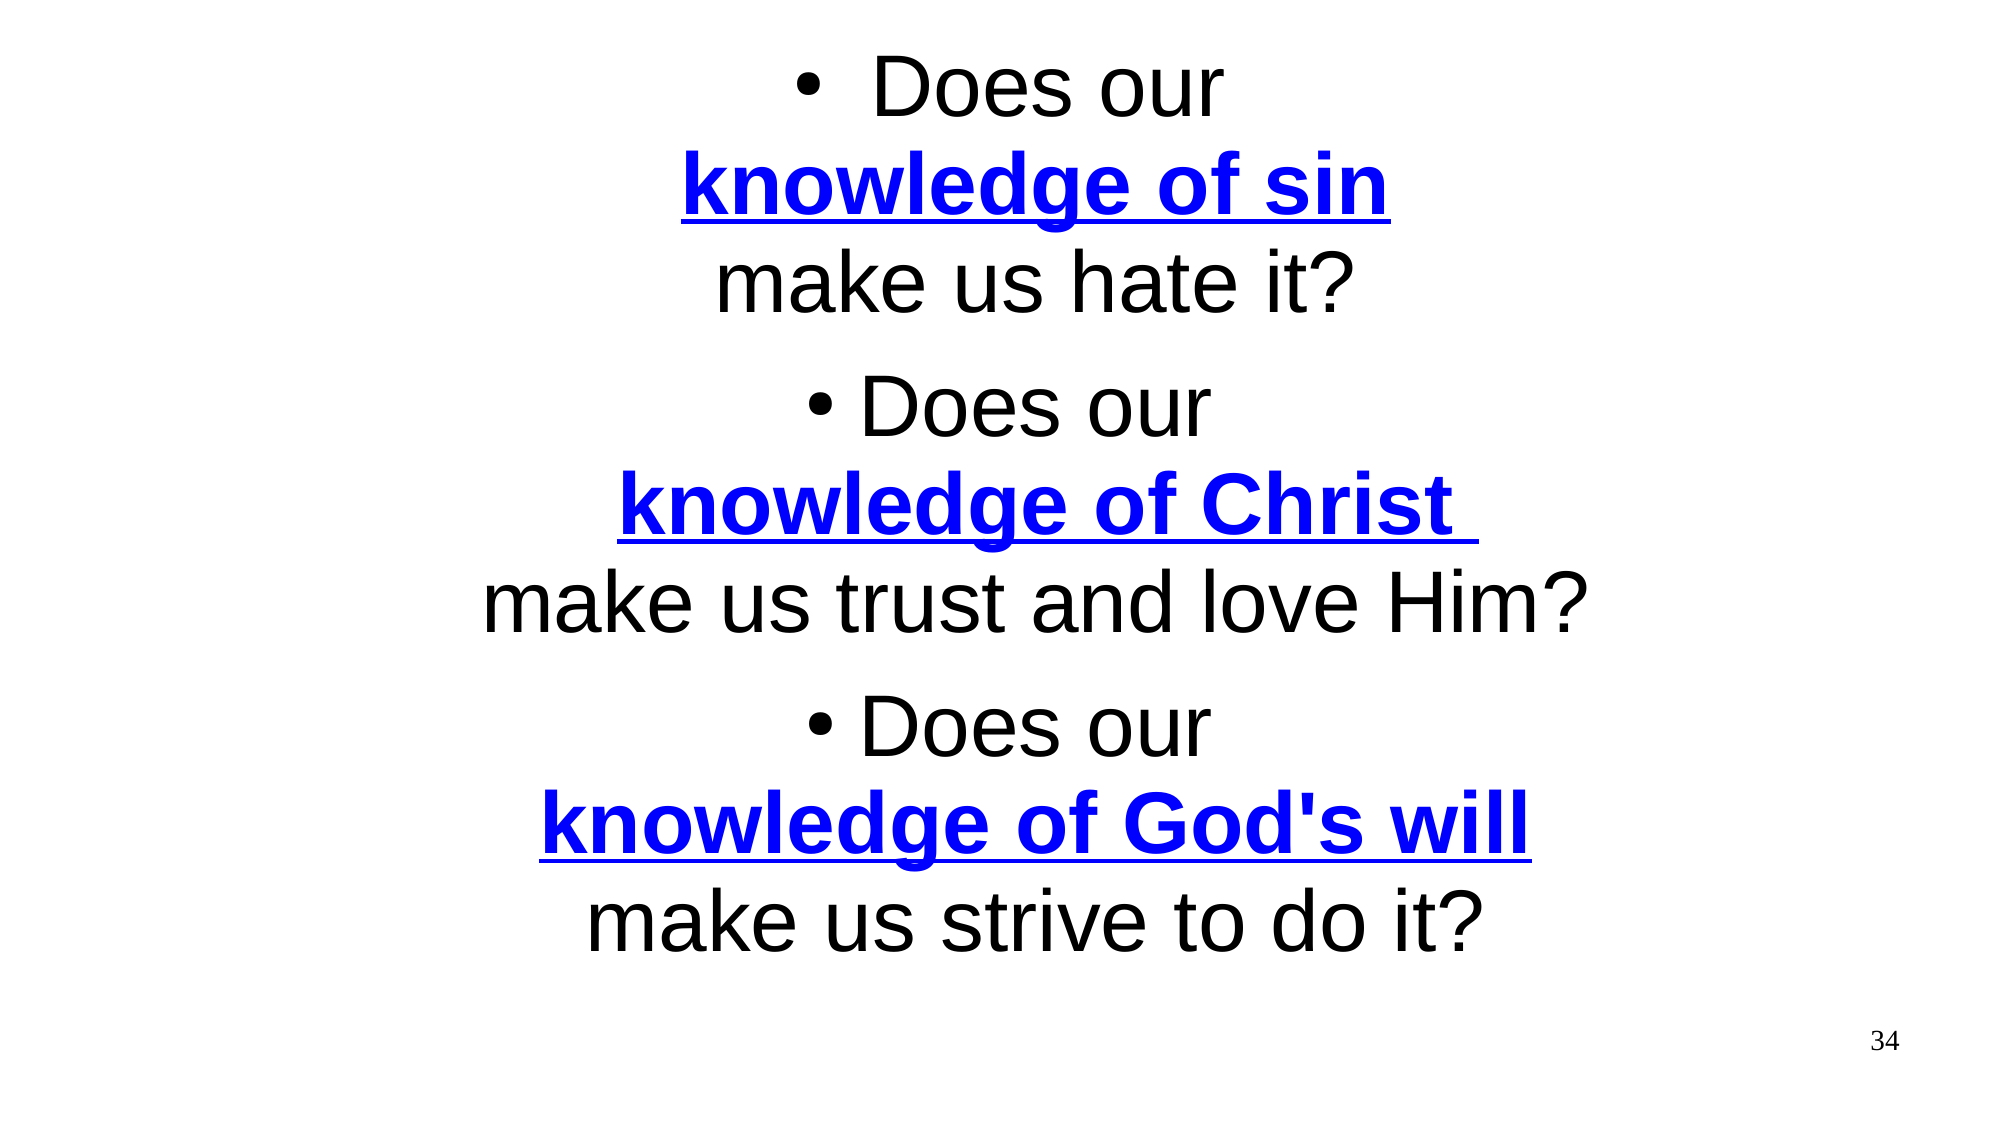

# Does our knowledge of sin make us hate it?
Does our
knowledge of Christ
make us trust and love Him?
Does our
knowledge of God's will
make us strive to do it?
34